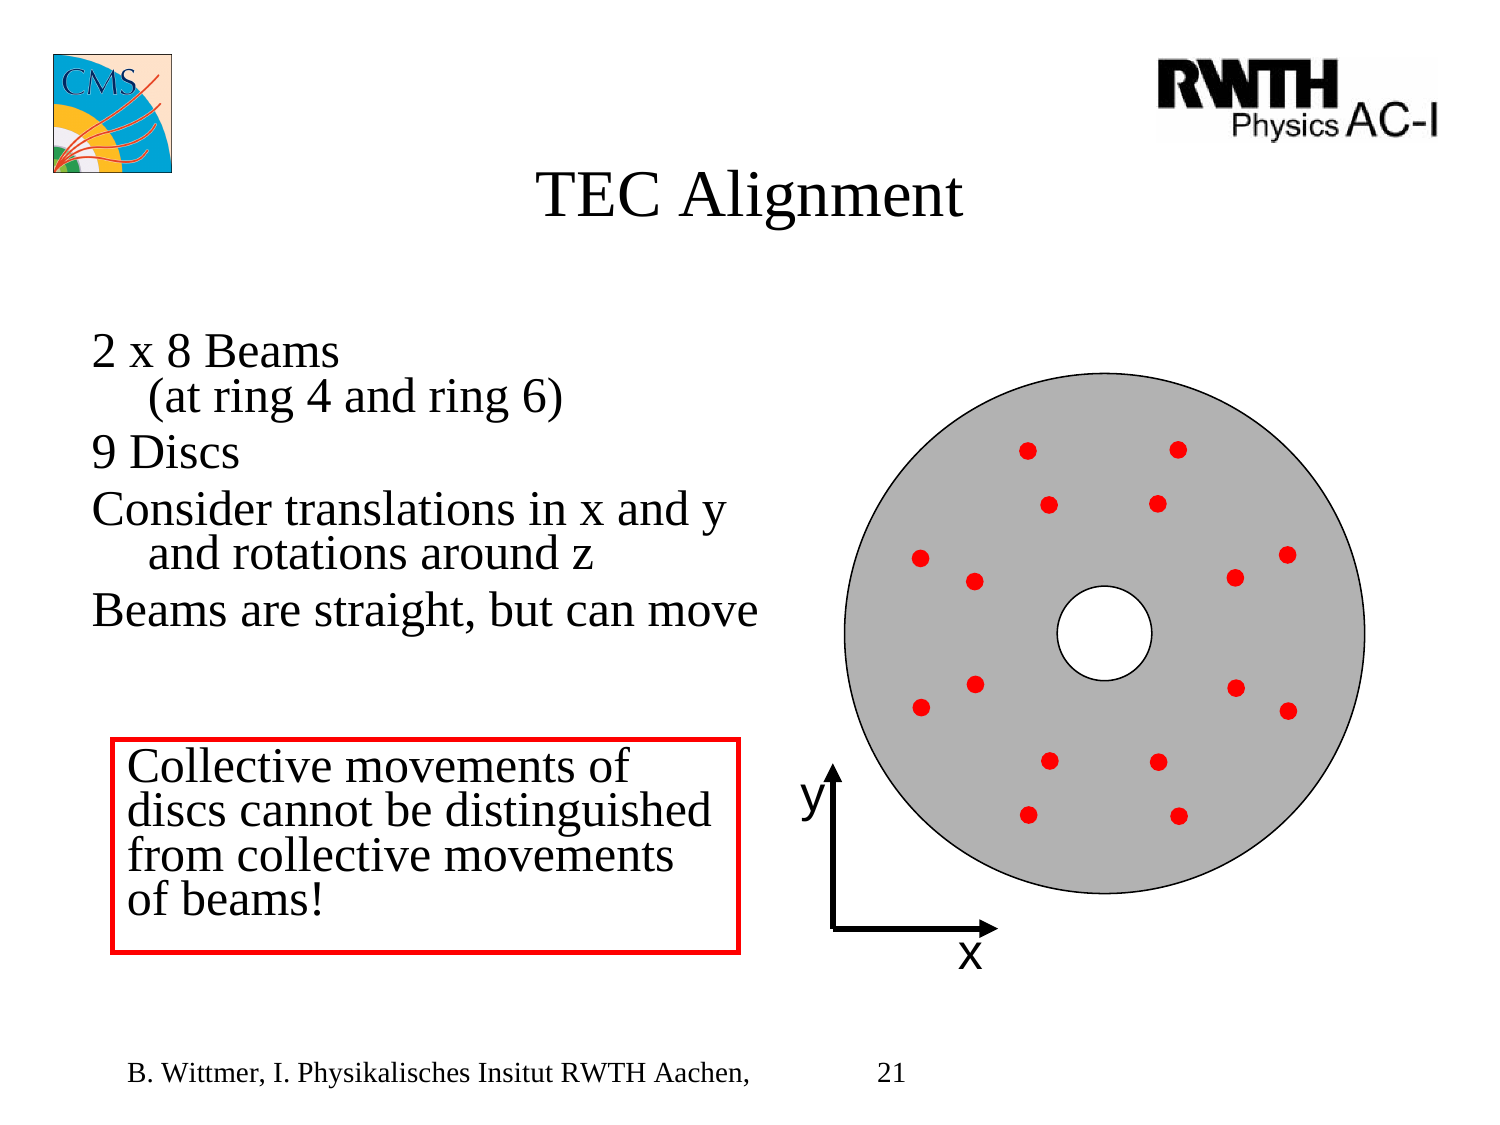

# TEC Alignment
2 x 8 Beams
(at ring 4 and ring 6)
9 Discs
Consider translations in x and y and rotations around z
Beams are straight, but can move
Collective movements of discs cannot be distinguished from collective movements of beams!
y
x